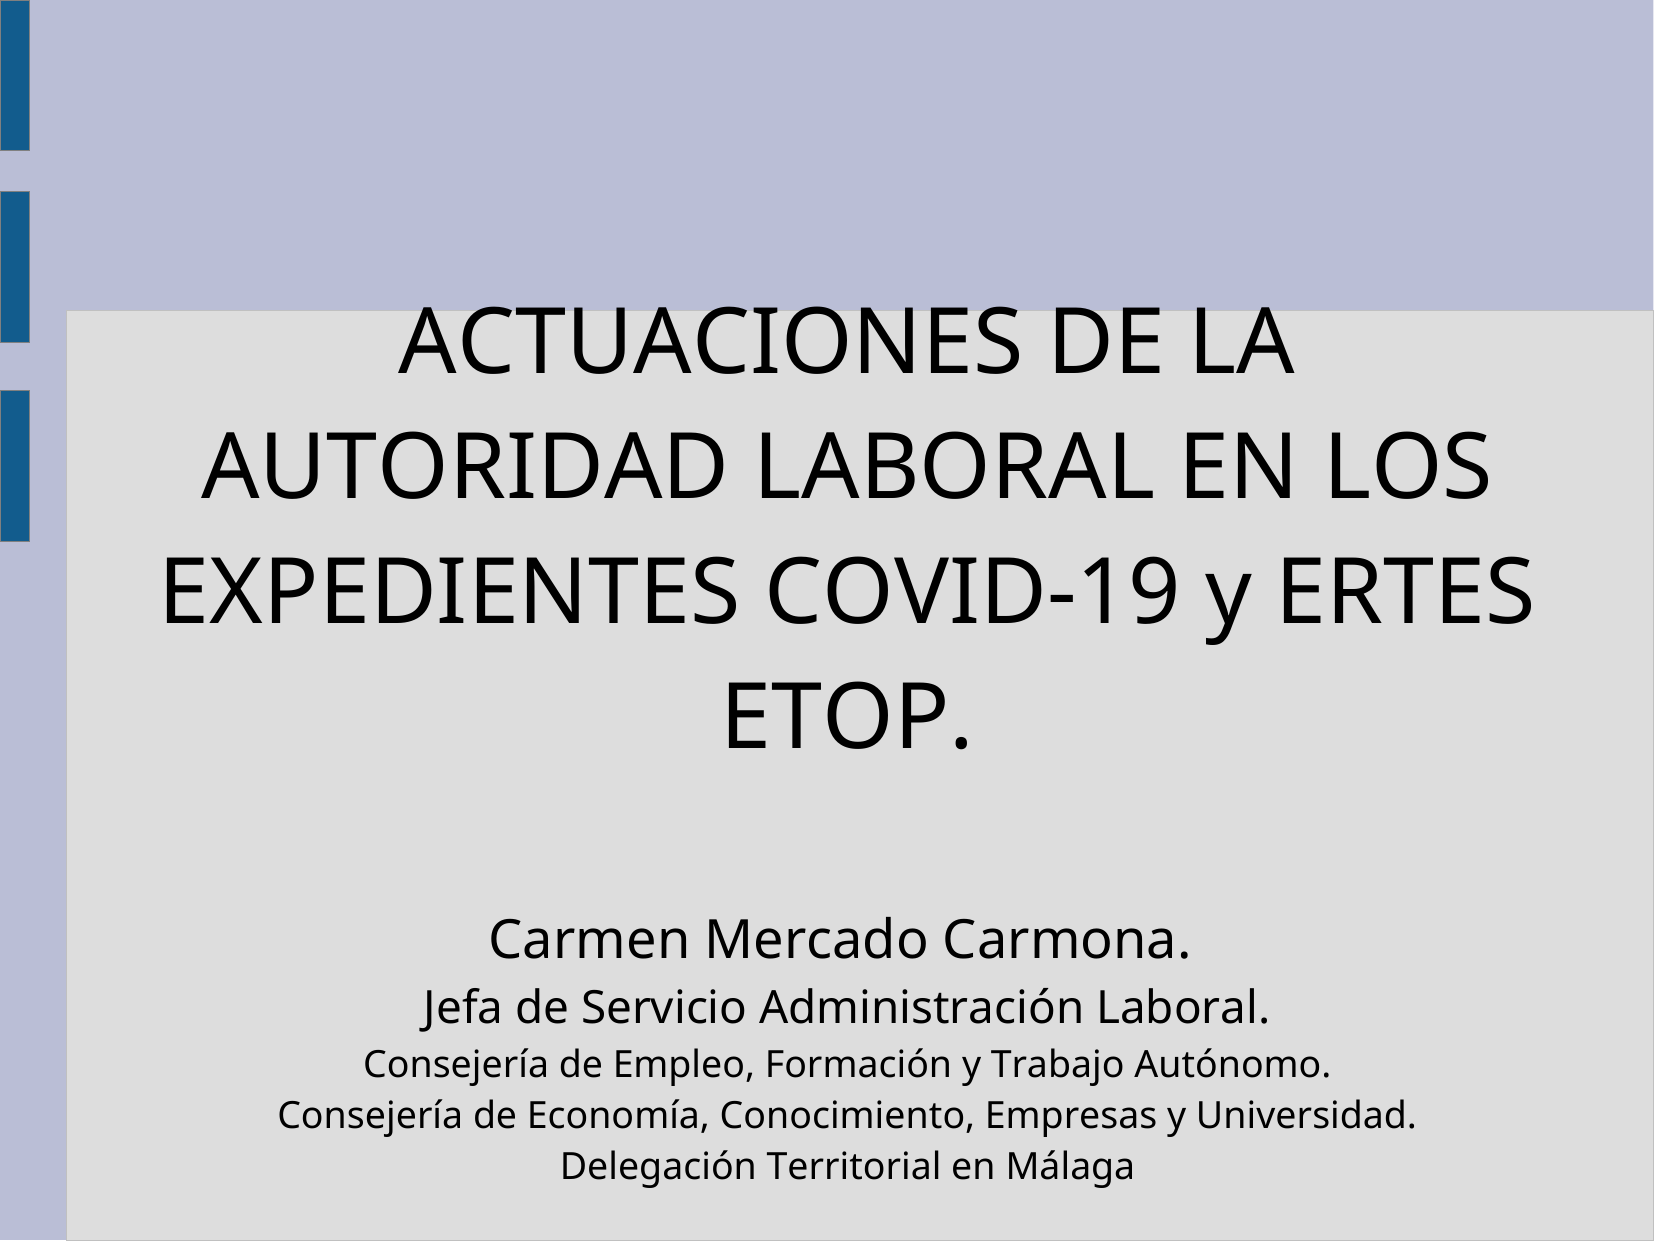

# ACTUACIONES DE LA AUTORIDAD LABORAL EN LOS EXPEDIENTES COVID-19 y ERTES ETOP. Carmen Mercado Carmona. Jefa de Servicio Administración Laboral. Consejería de Empleo, Formación y Trabajo Autónomo. Consejería de Economía, Conocimiento, Empresas y Universidad. Delegación Territorial en Málaga